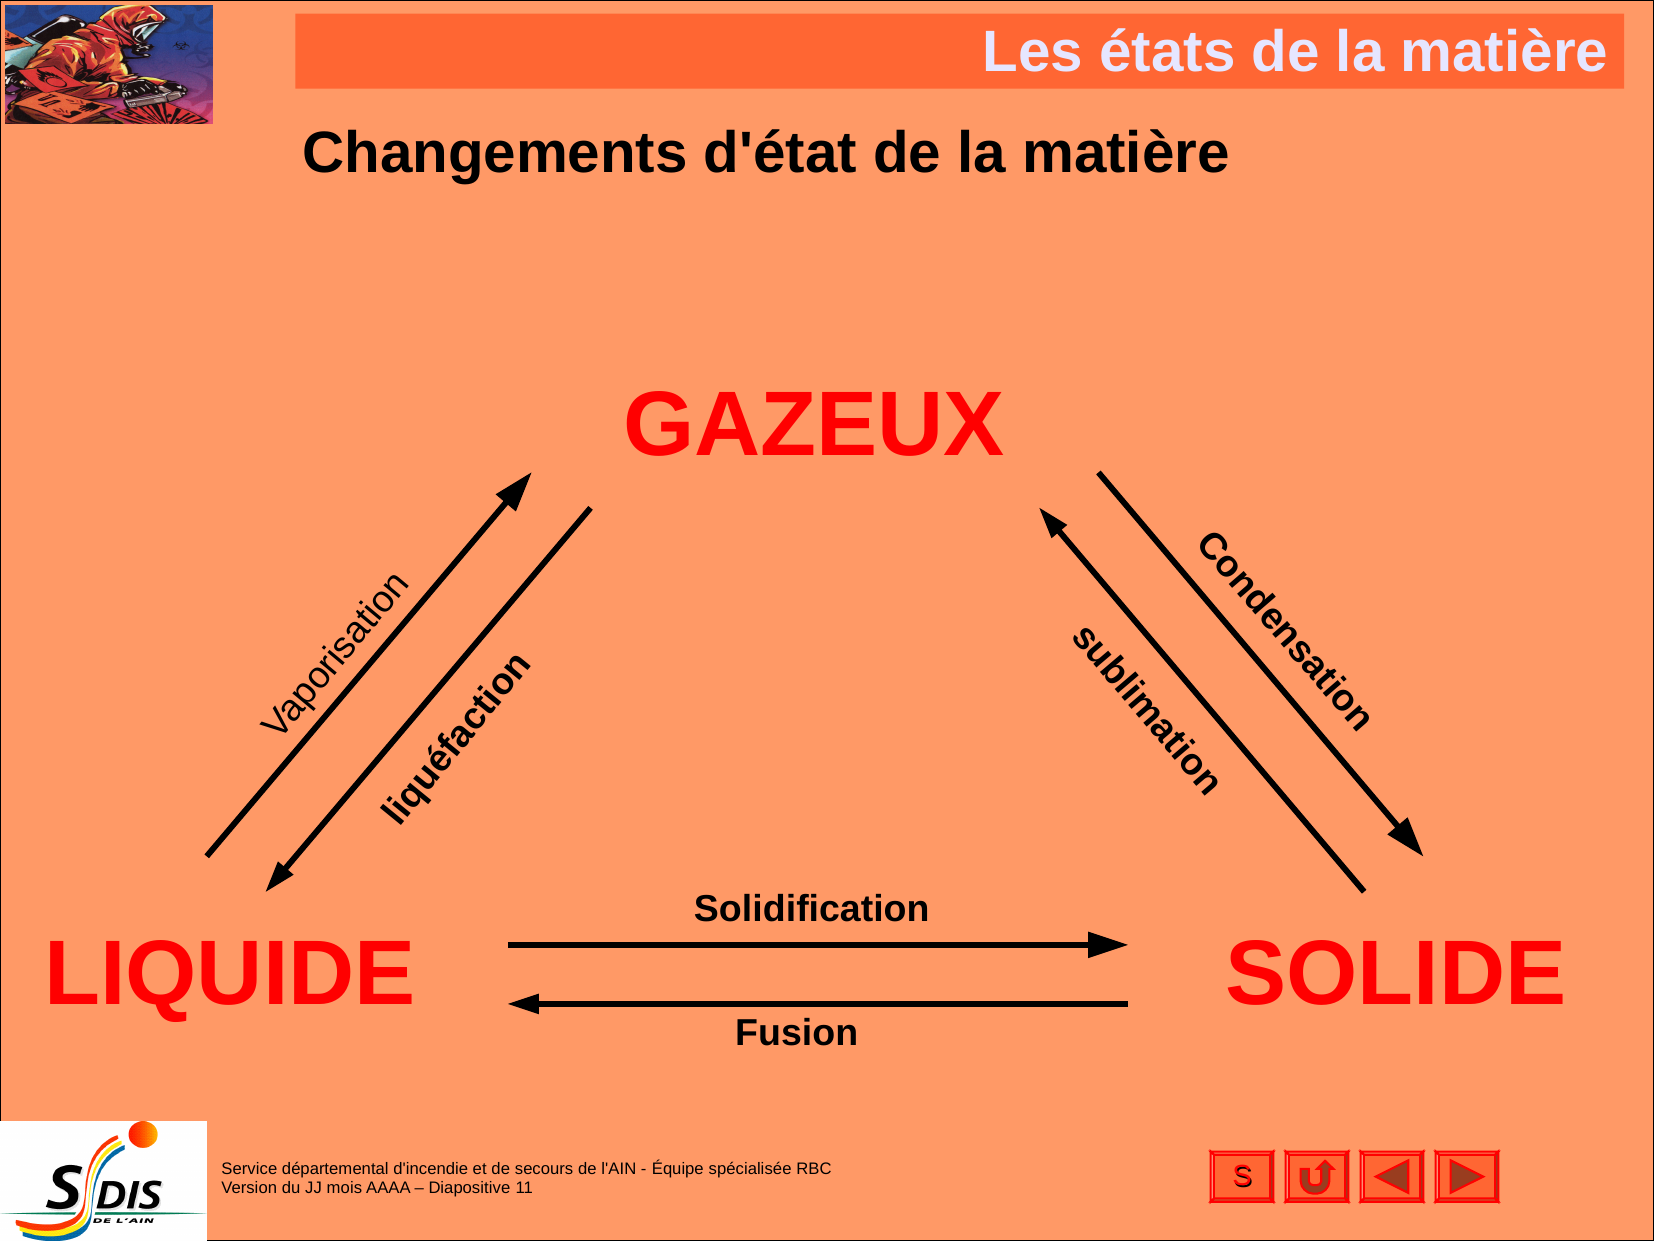

Les états de la matière
Changements d'état de la matière
GAZEUX
Condensation
Vaporisation
sublimation
liquéfaction
Solidification
SOLIDE
LIQUIDE
Fusion